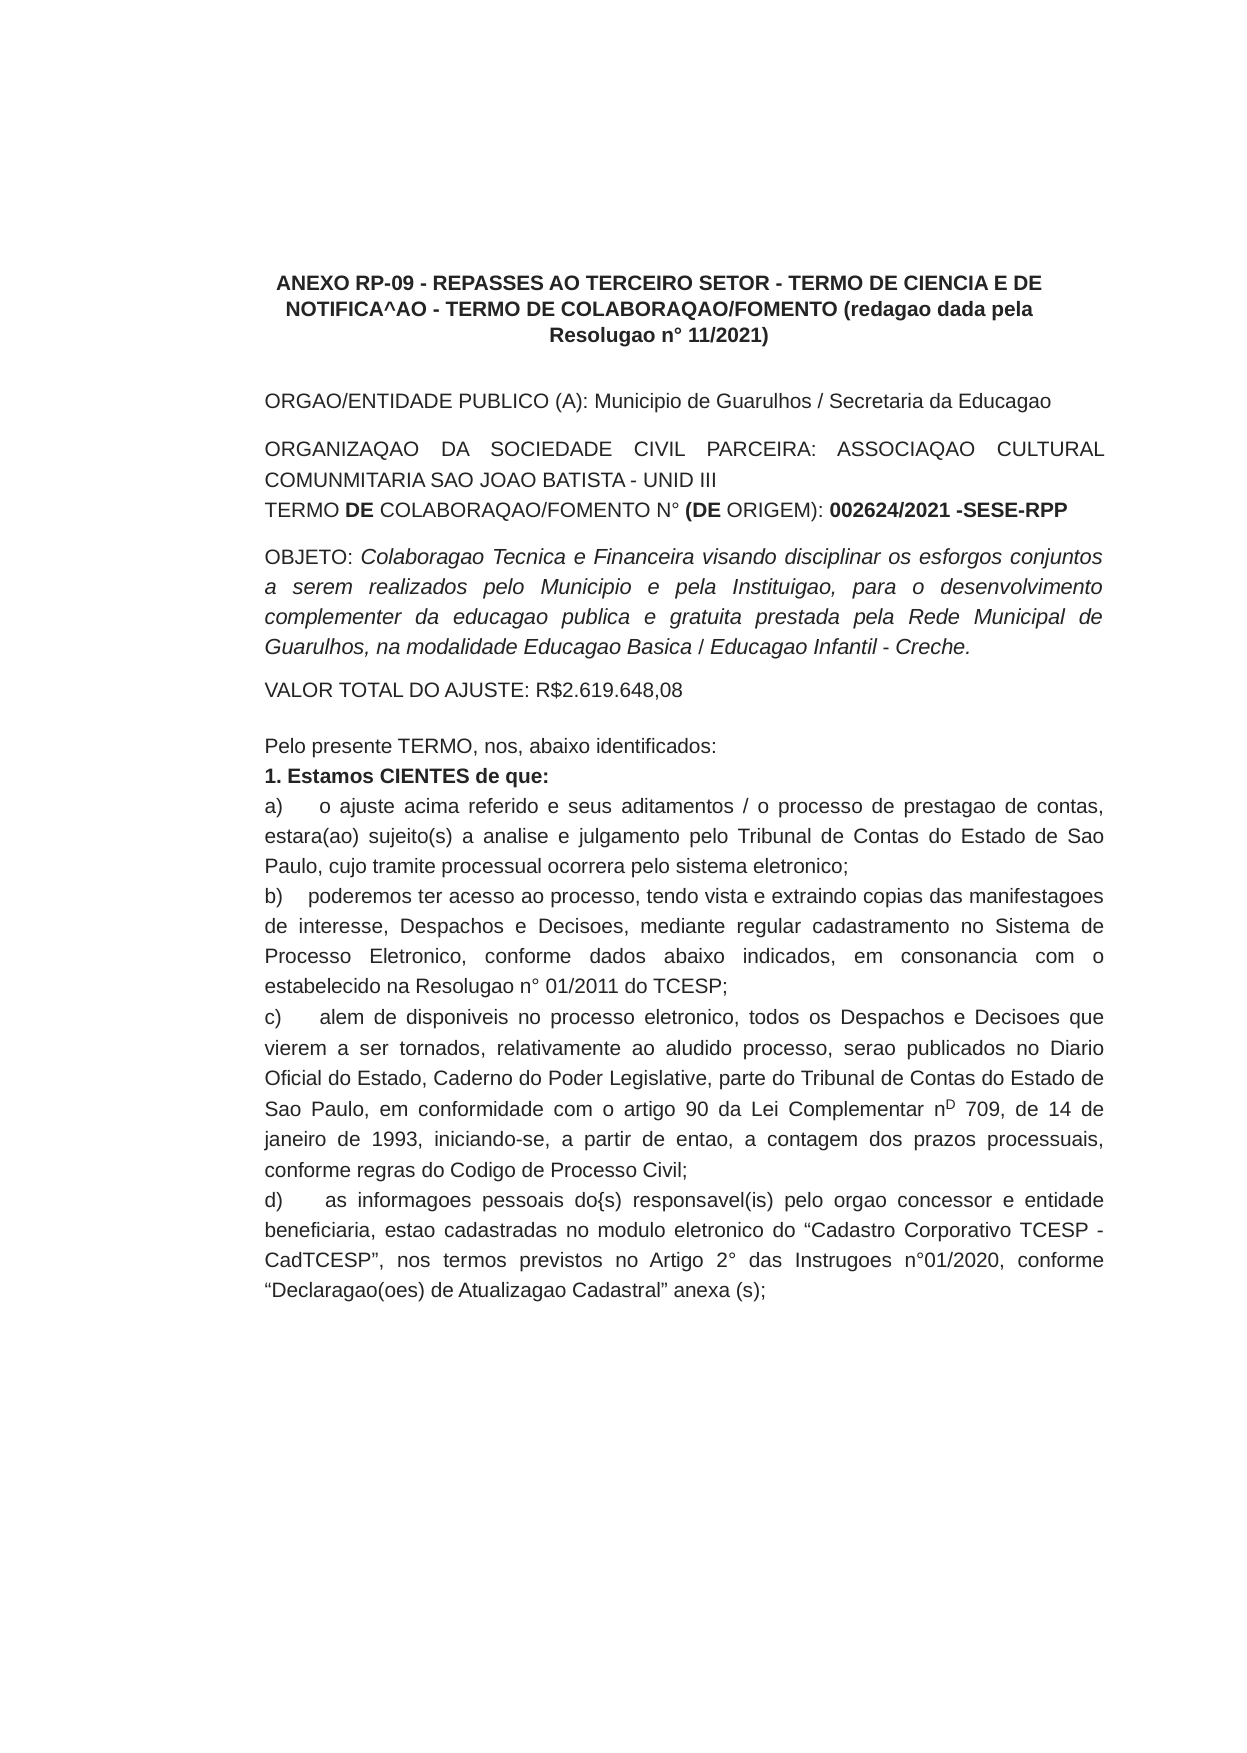

ANEXO RP-09 - REPASSES AO TERCEIRO SETOR - TERMO DE CIENCIA E DE NOTIFICA^AO - TERMO DE COLABORAQAO/FOMENTO (redagao dada pela Resolugao n° 11/2021)
ORGAO/ENTIDADE PUBLICO (A): Municipio de Guarulhos / Secretaria da Educagao
organizaqAo DA SOCIEDADE CIVIL PARCEIRA: ASSOCIAQAO CULTURAL COMUNMITARIA SAO JOAO BATISTA - UNID III
TERMO DE COLABORAQAO/FOMENTO N° (DE ORIGEM): 002624/2021 -SESE-RPP
OBJETO: Colaboragao Tecnica e Financeira visando disciplinar os esforgos conjuntos a serem realizados pelo Municipio e pela Instituigao, para o desenvolvimento complementer da educagao publica e gratuita prestada pela Rede Municipal de Guarulhos, na modalidade Educagao Basica / Educagao Infantil - Creche.
VALOR TOTAL DO AJUSTE: R$2.619.648,08
Pelo presente TERMO, nos, abaixo identificados:
1. Estamos CIENTES de que:
a) o ajuste acima referido e seus aditamentos / o processo de prestagao de contas, estara(ao) sujeito(s) a analise e julgamento pelo Tribunal de Contas do Estado de Sao Paulo, cujo tramite processual ocorrera pelo sistema eletronico;
b) poderemos ter acesso ao processo, tendo vista e extraindo copias das manifestagoes de interesse, Despachos e Decisoes, mediante regular cadastramento no Sistema de Processo Eletronico, conforme dados abaixo indicados, em consonancia com o estabelecido na Resolugao n° 01/2011 do TCESP;
c) alem de disponiveis no processo eletronico, todos os Despachos e Decisoes que vierem a ser tornados, relativamente ao aludido processo, serao publicados no Diario Oficial do Estado, Caderno do Poder Legislative, parte do Tribunal de Contas do Estado de Sao Paulo, em conformidade com o artigo 90 da Lei Complementar nD 709, de 14 de janeiro de 1993, iniciando-se, a partir de entao, a contagem dos prazos processuais, conforme regras do Codigo de Processo Civil;
d) as informagoes pessoais do{s) responsavel(is) pelo orgao concessor e entidade beneficiaria, estao cadastradas no modulo eletronico do “Cadastro Corporativo TCESP - CadTCESP”, nos termos previstos no Artigo 2° das Instrugoes n°01/2020, conforme “Declaragao(oes) de Atualizagao Cadastral” anexa (s);